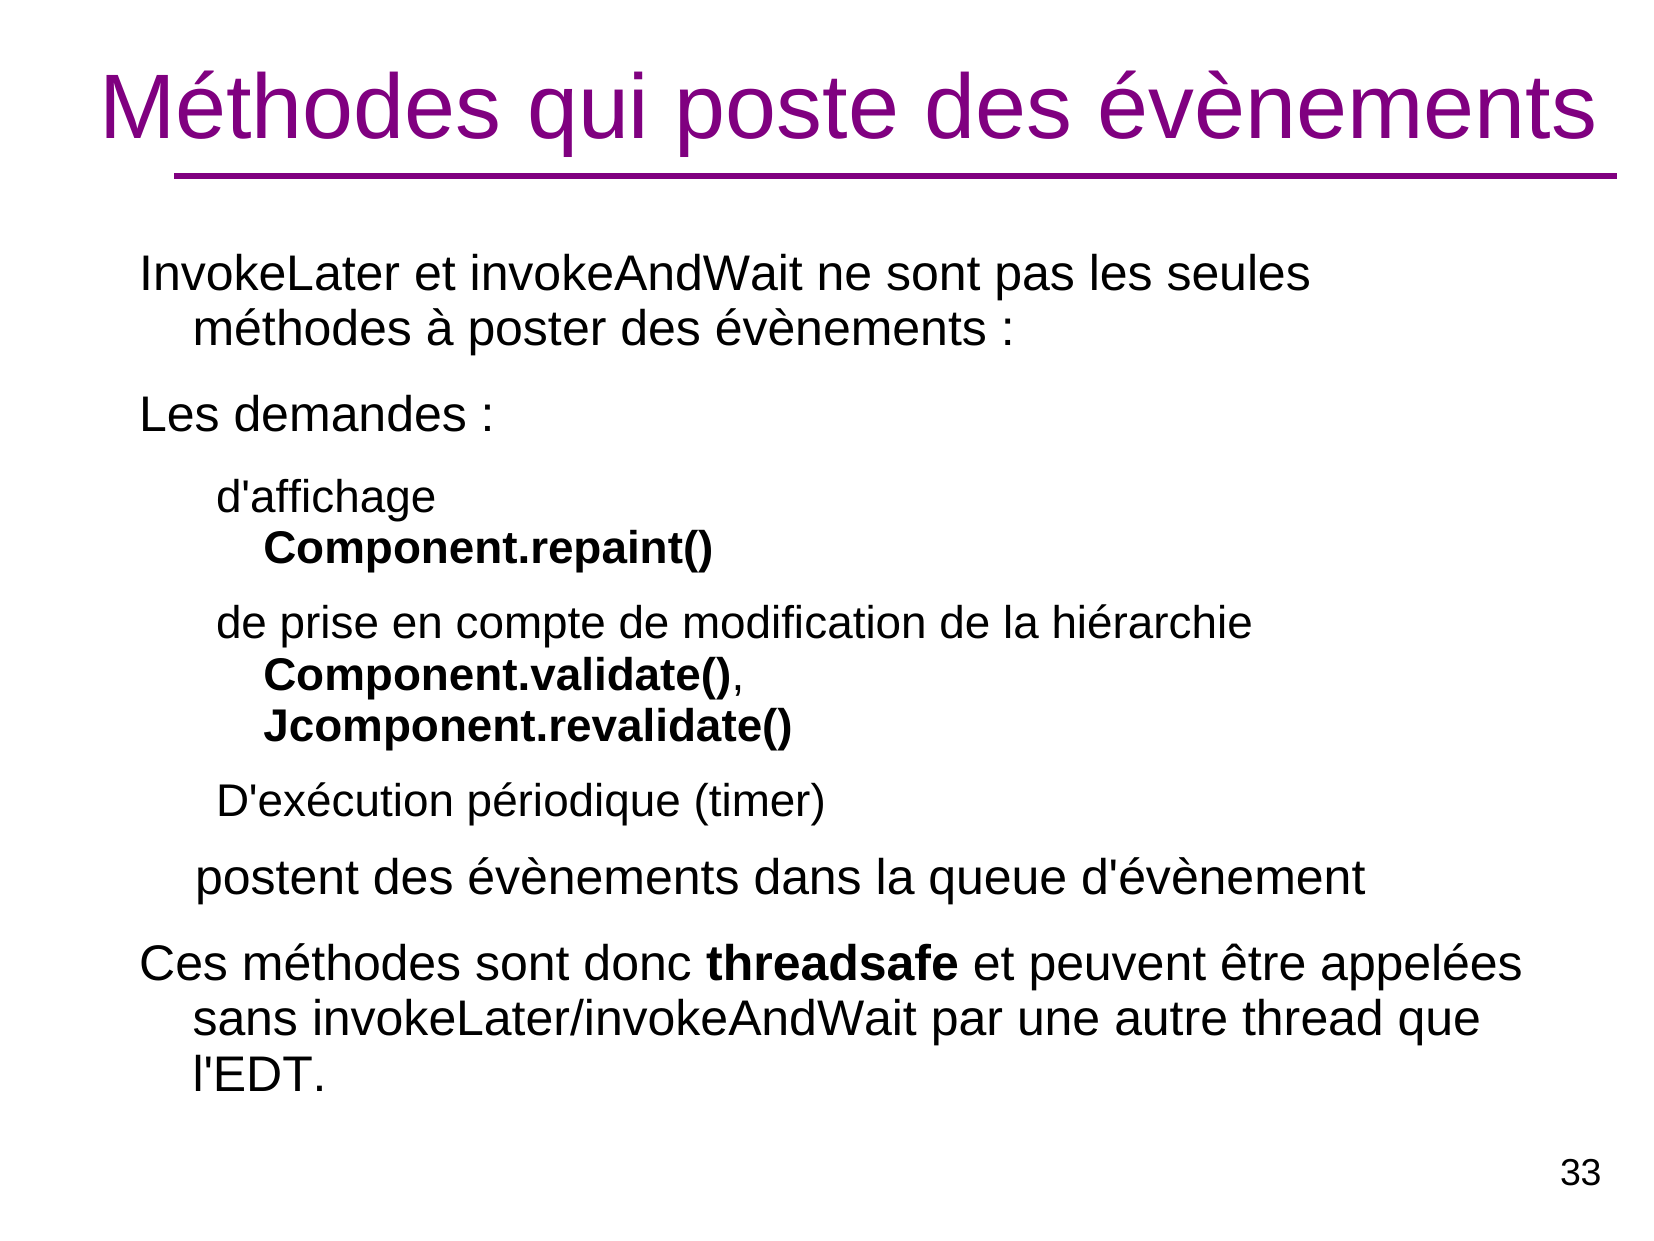

# Méthodes qui poste des évènements
InvokeLater et invokeAndWait ne sont pas les seules méthodes à poster des évènements :
Les demandes :
d'affichage
Component.repaint()
de prise en compte de modification de la hiérarchie
Component.validate(),
Jcomponent.revalidate()
D'exécution périodique (timer)
 postent des évènements dans la queue d'évènement
Ces méthodes sont donc threadsafe et peuvent être appelées sans invokeLater/invokeAndWait par une autre thread que l'EDT.